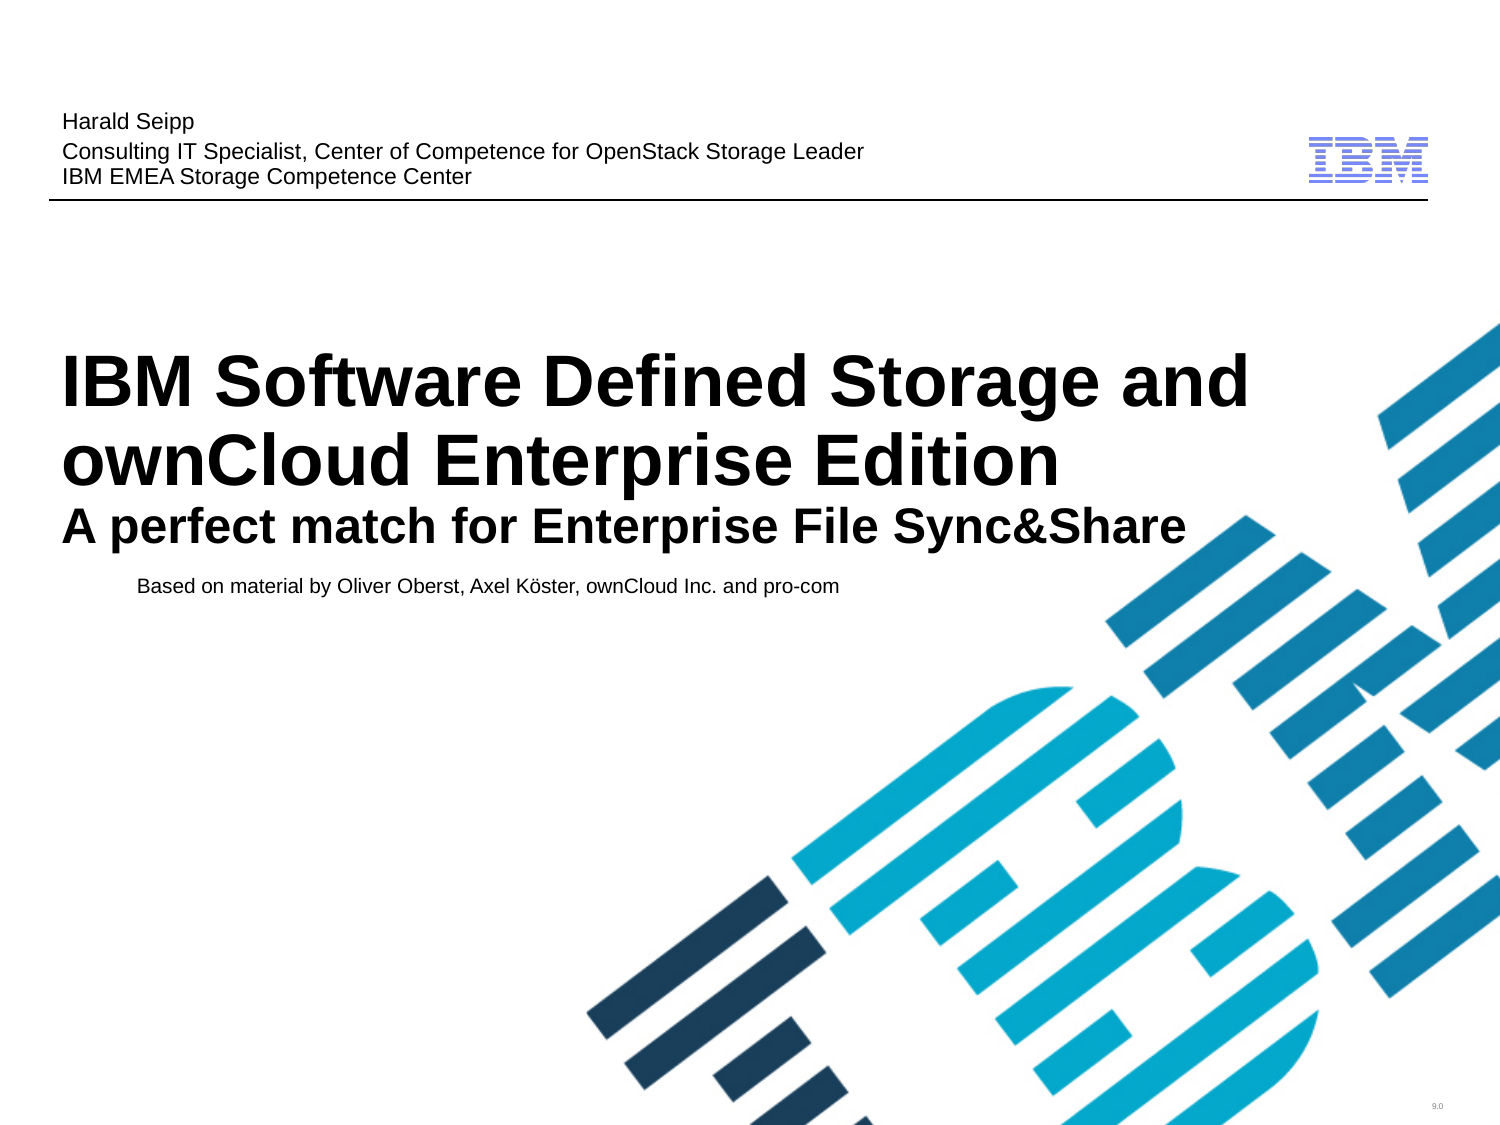

Harald Seipp
Consulting IT Specialist, Center of Competence for OpenStack Storage Leader
IBM EMEA Storage Competence Center
# IBM Software Defined Storage and ownCloud Enterprise Edition A perfect match for Enterprise File Sync&Share
Based on material by Oliver Oberst, Axel Köster, ownCloud Inc. and pro-com